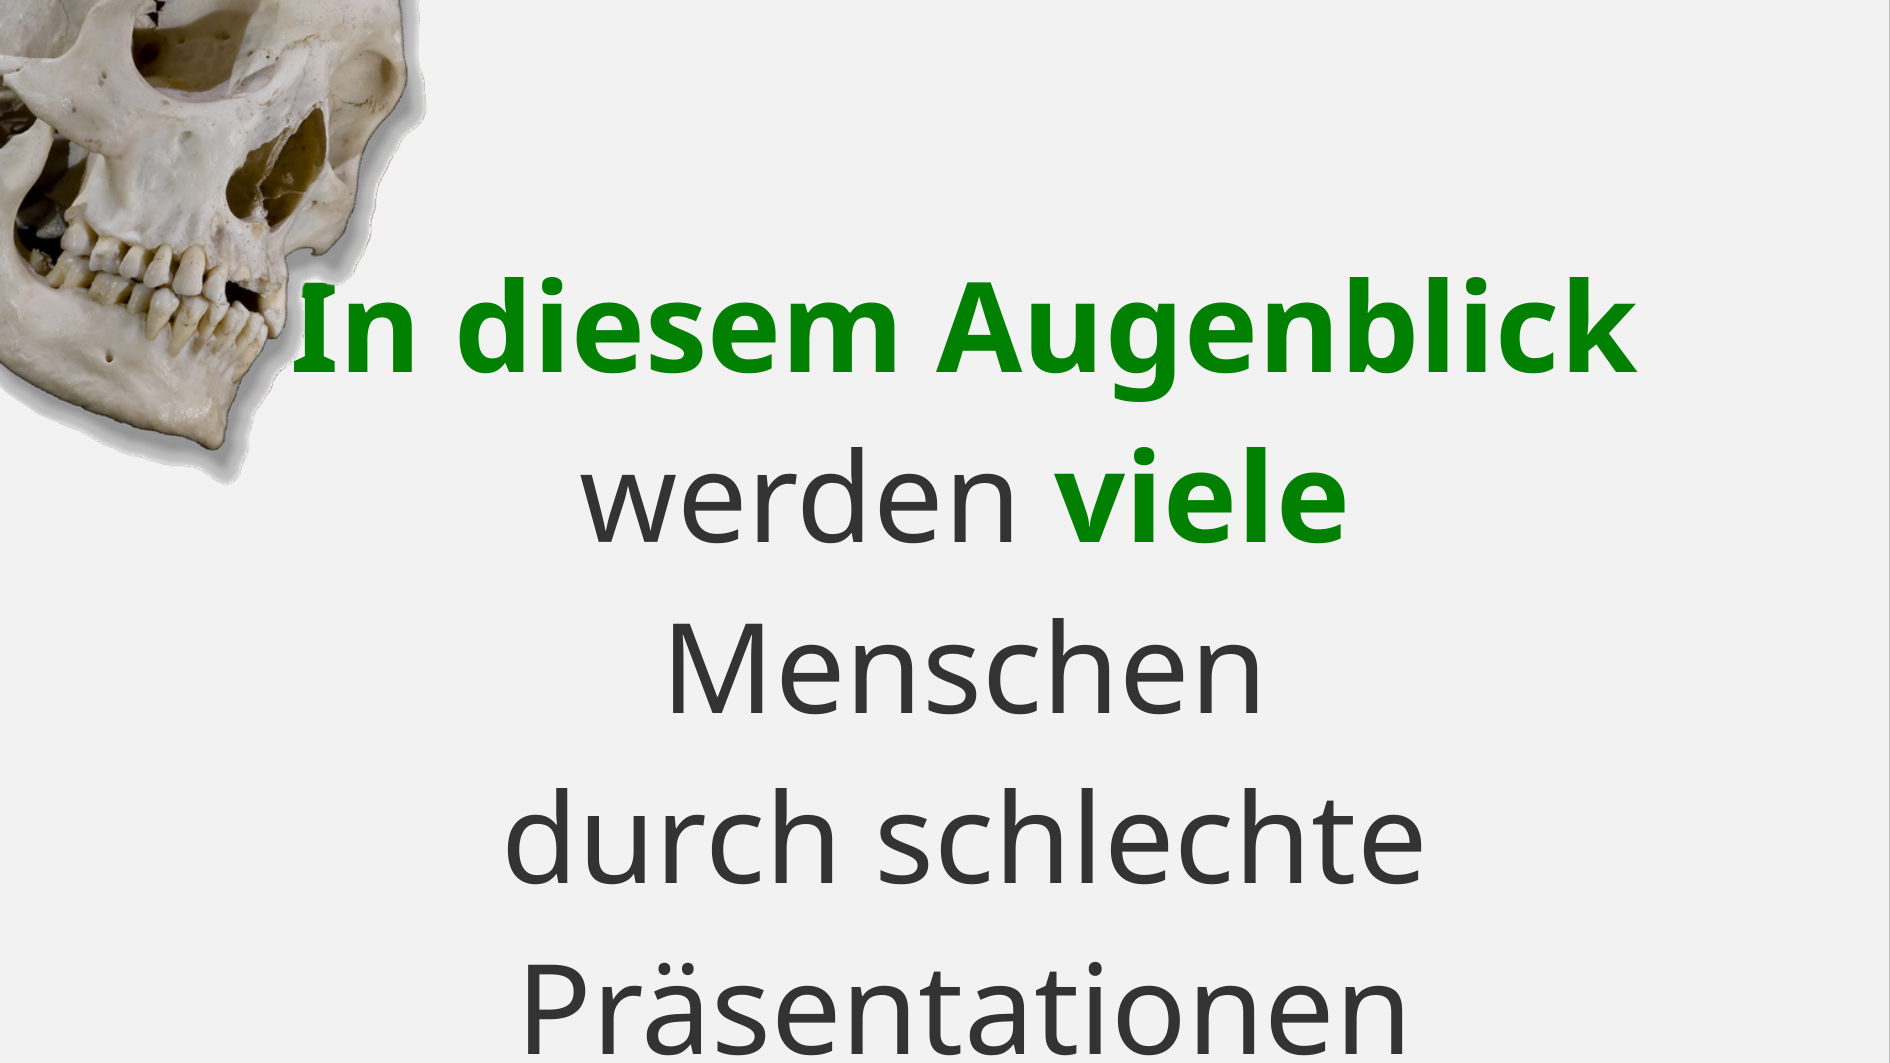

In diesem Augenblick
werden viele Menschen
durch schlechte
Präsentationen getötet.